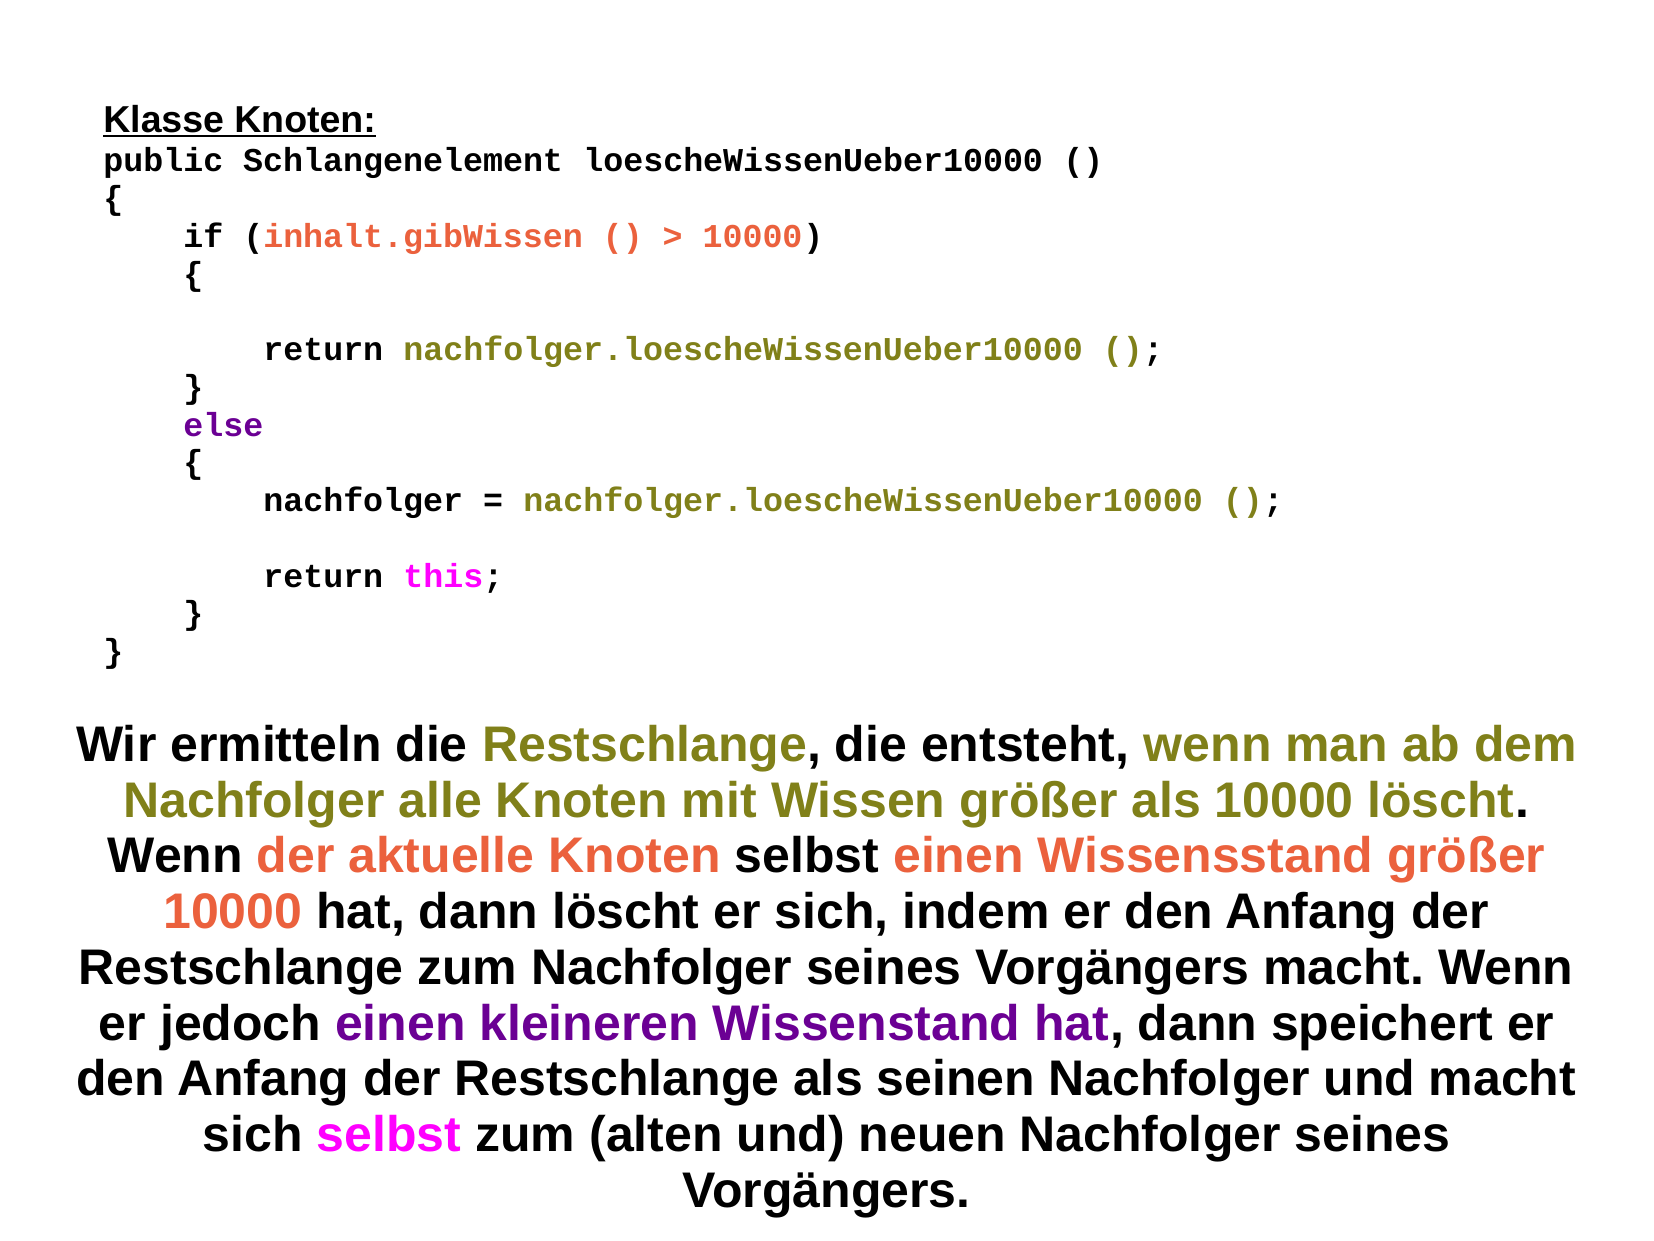

Klasse Knoten:
public Schlangenelement loescheWissenUeber10000 ()
{
 if (inhalt.gibWissen () > 10000)
 {
 return nachfolger.loescheWissenUeber10000 ();
 }
 else
 {
 nachfolger = nachfolger.loescheWissenUeber10000 ();
 return this;
 }
}
Wir ermitteln die Restschlange, die entsteht, wenn man ab dem Nachfolger alle Knoten mit Wissen größer als 10000 löscht. Wenn der aktuelle Knoten selbst einen Wissensstand größer 10000 hat, dann löscht er sich, indem er den Anfang der Restschlange zum Nachfolger seines Vorgängers macht. Wenn er jedoch einen kleineren Wissenstand hat, dann speichert er den Anfang der Restschlange als seinen Nachfolger und macht sich selbst zum (alten und) neuen Nachfolger seines Vorgängers.